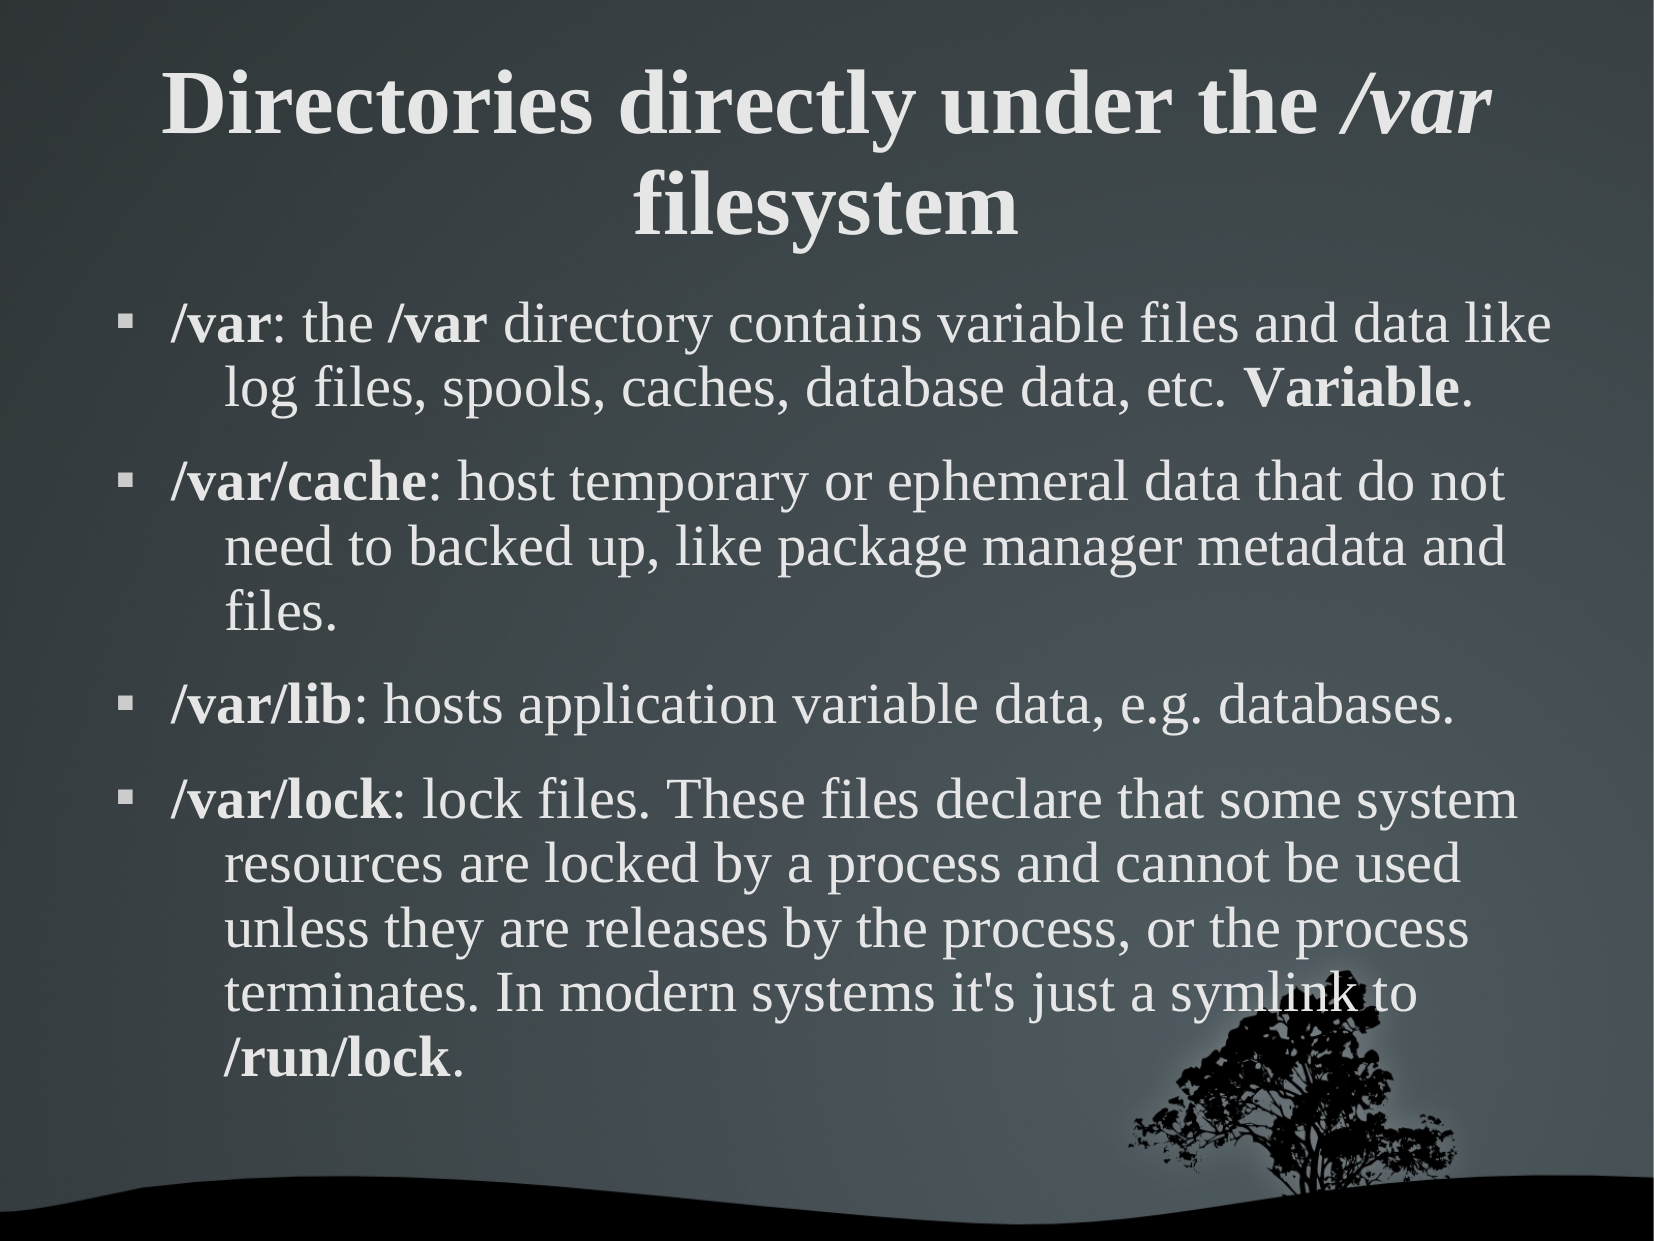

Directories directly under the /var filesystem
# /var: the /var directory contains variable files and data like log files, spools, caches, database data, etc. Variable.
/var/cache: host temporary or ephemeral data that do not need to backed up, like package manager metadata and files.
/var/lib: hosts application variable data, e.g. databases.
/var/lock: lock files. These files declare that some system resources are locked by a process and cannot be used unless they are releases by the process, or the process terminates. In modern systems it's just a symlink to /run/lock.